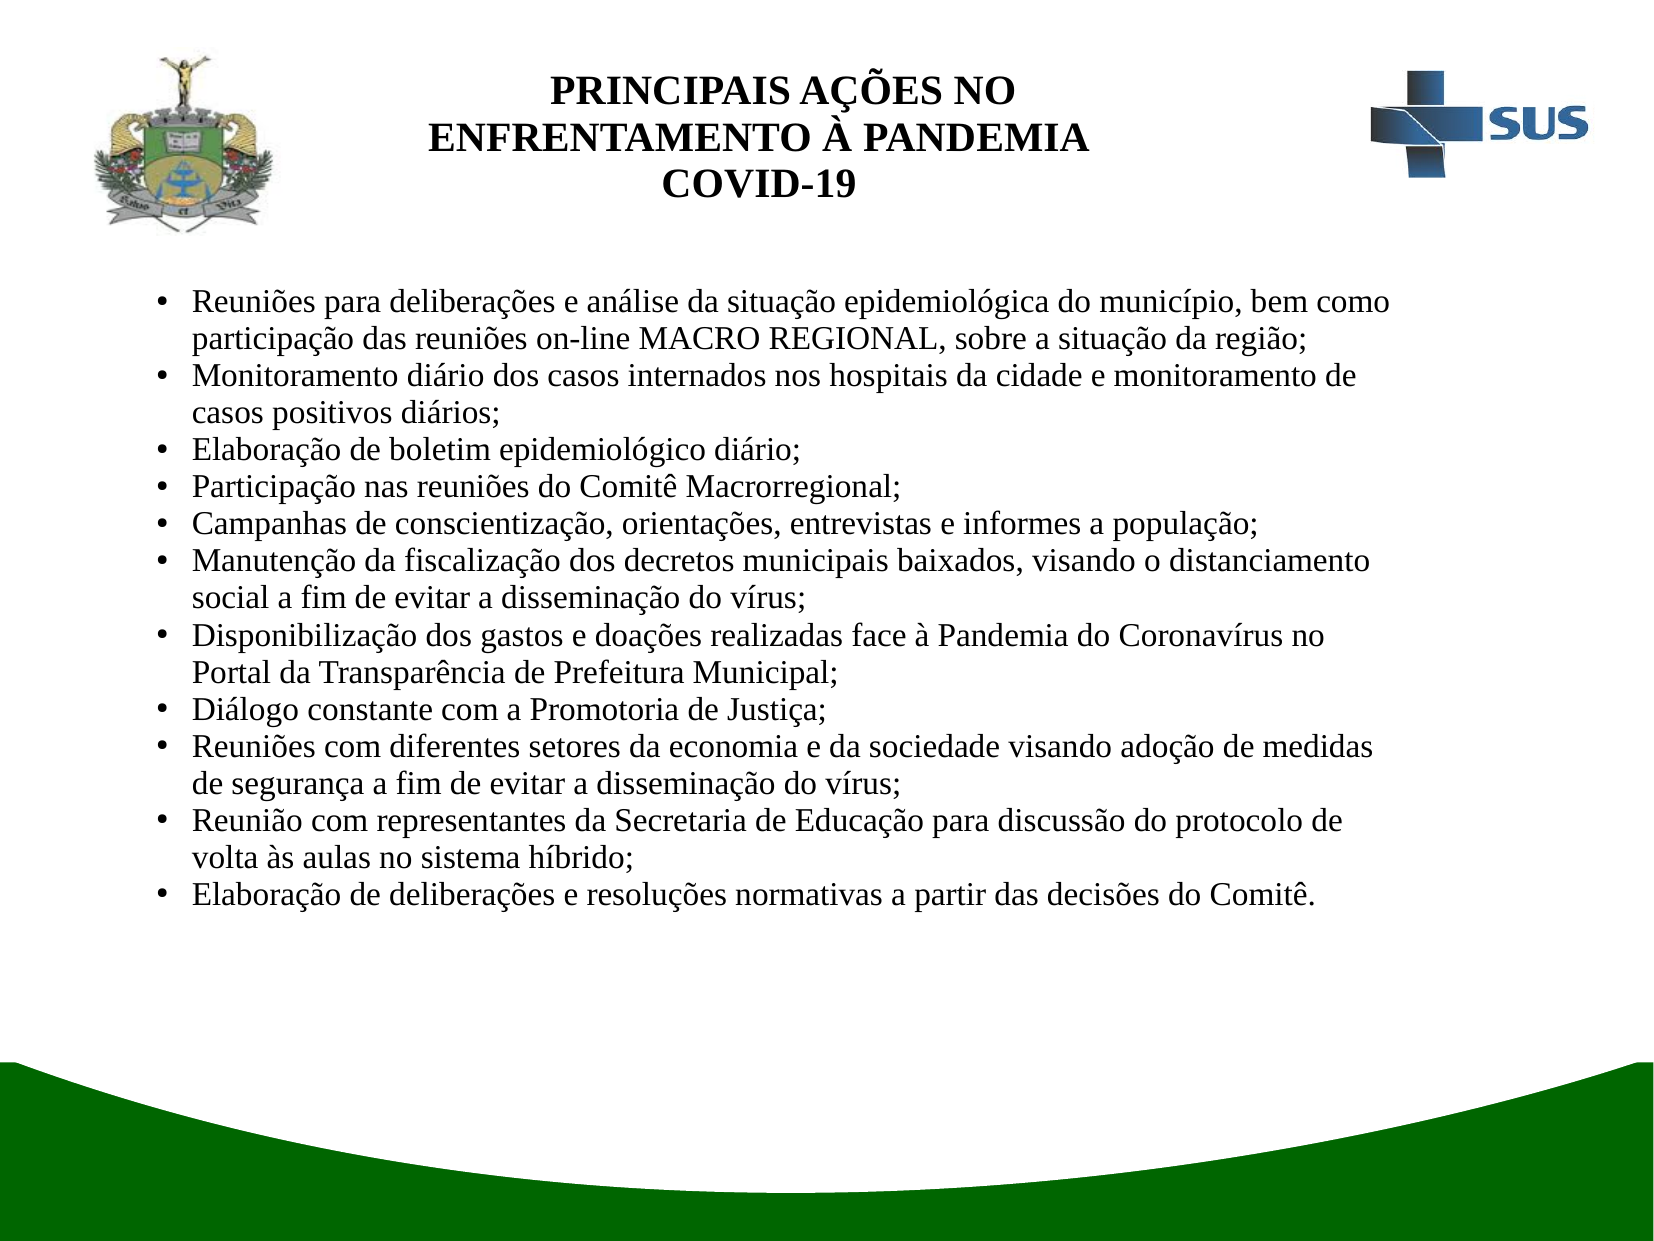

PRINCIPAIS AÇÕES NO ENFRENTAMENTO À PANDEMIA
COVID-19
Reuniões para deliberações e análise da situação epidemiológica do município, bem como participação das reuniões on-line MACRO REGIONAL, sobre a situação da região;
Monitoramento diário dos casos internados nos hospitais da cidade e monitoramento de casos positivos diários;
Elaboração de boletim epidemiológico diário;
Participação nas reuniões do Comitê Macrorregional;
Campanhas de conscientização, orientações, entrevistas e informes a população;
Manutenção da fiscalização dos decretos municipais baixados, visando o distanciamento social a fim de evitar a disseminação do vírus;
Disponibilização dos gastos e doações realizadas face à Pandemia do Coronavírus no Portal da Transparência de Prefeitura Municipal;
Diálogo constante com a Promotoria de Justiça;
Reuniões com diferentes setores da economia e da sociedade visando adoção de medidas de segurança a fim de evitar a disseminação do vírus;
Reunião com representantes da Secretaria de Educação para discussão do protocolo de volta às aulas no sistema híbrido;
Elaboração de deliberações e resoluções normativas a partir das decisões do Comitê.